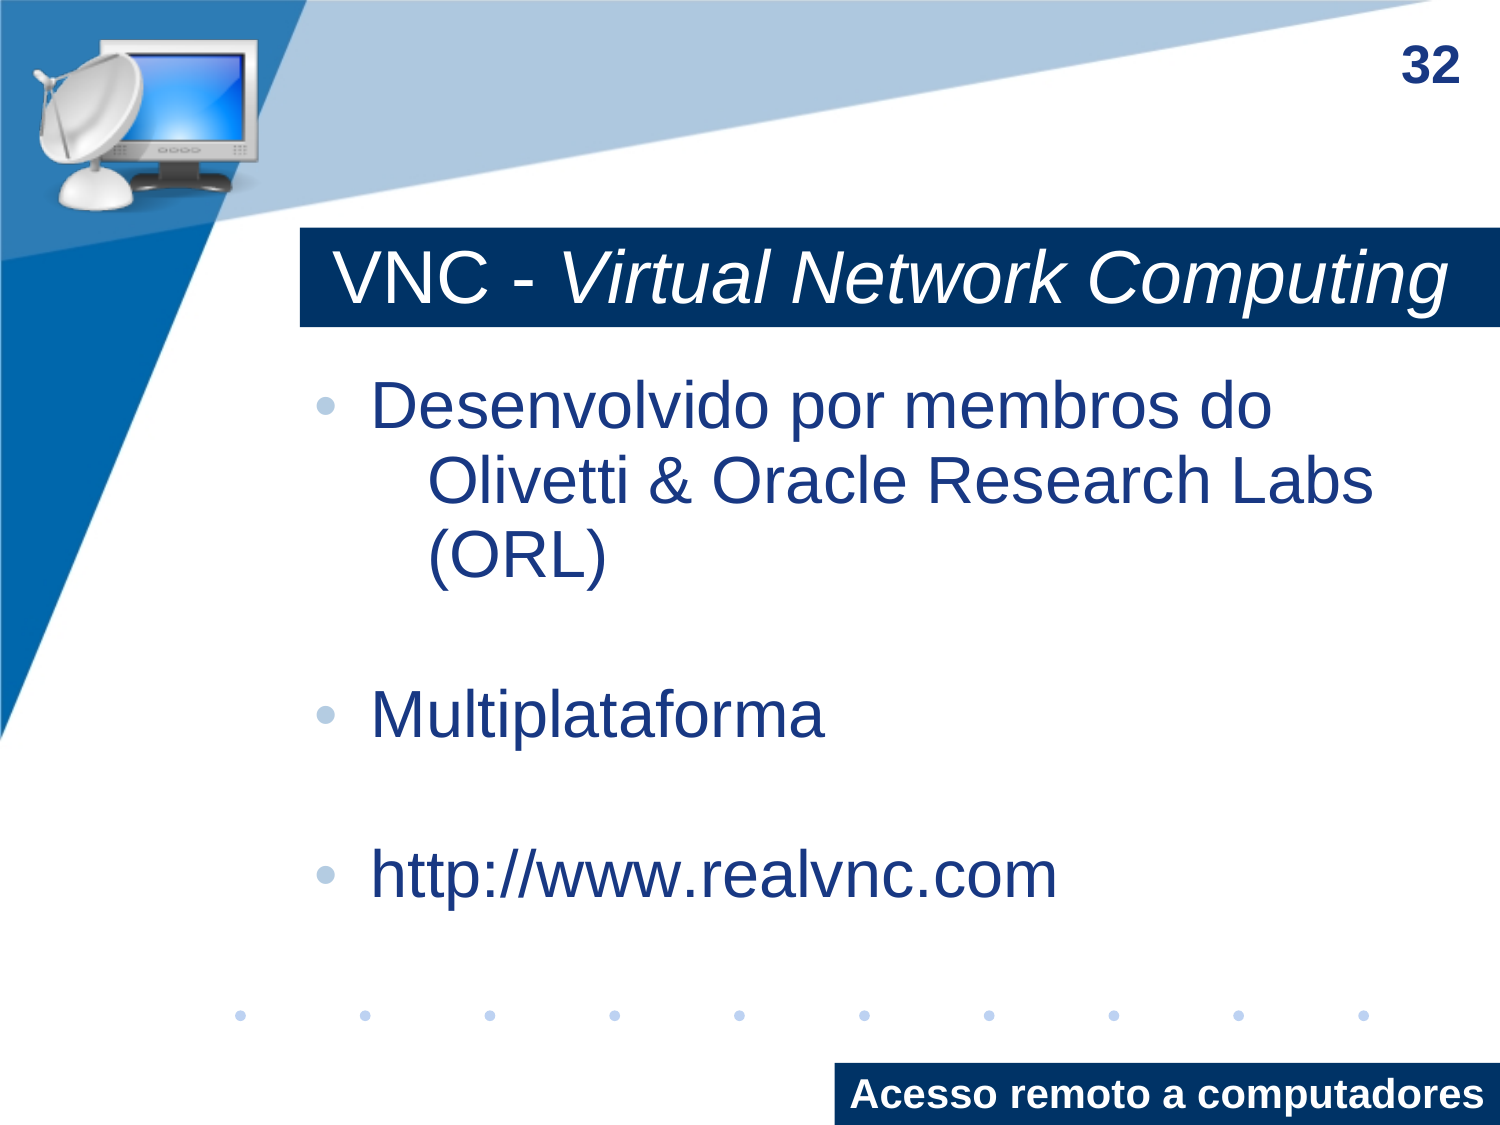

# VNC - Virtual Network Computing
Desenvolvido por membros do Olivetti & Oracle Research Labs (ORL)
Multiplataforma
http://www.realvnc.com